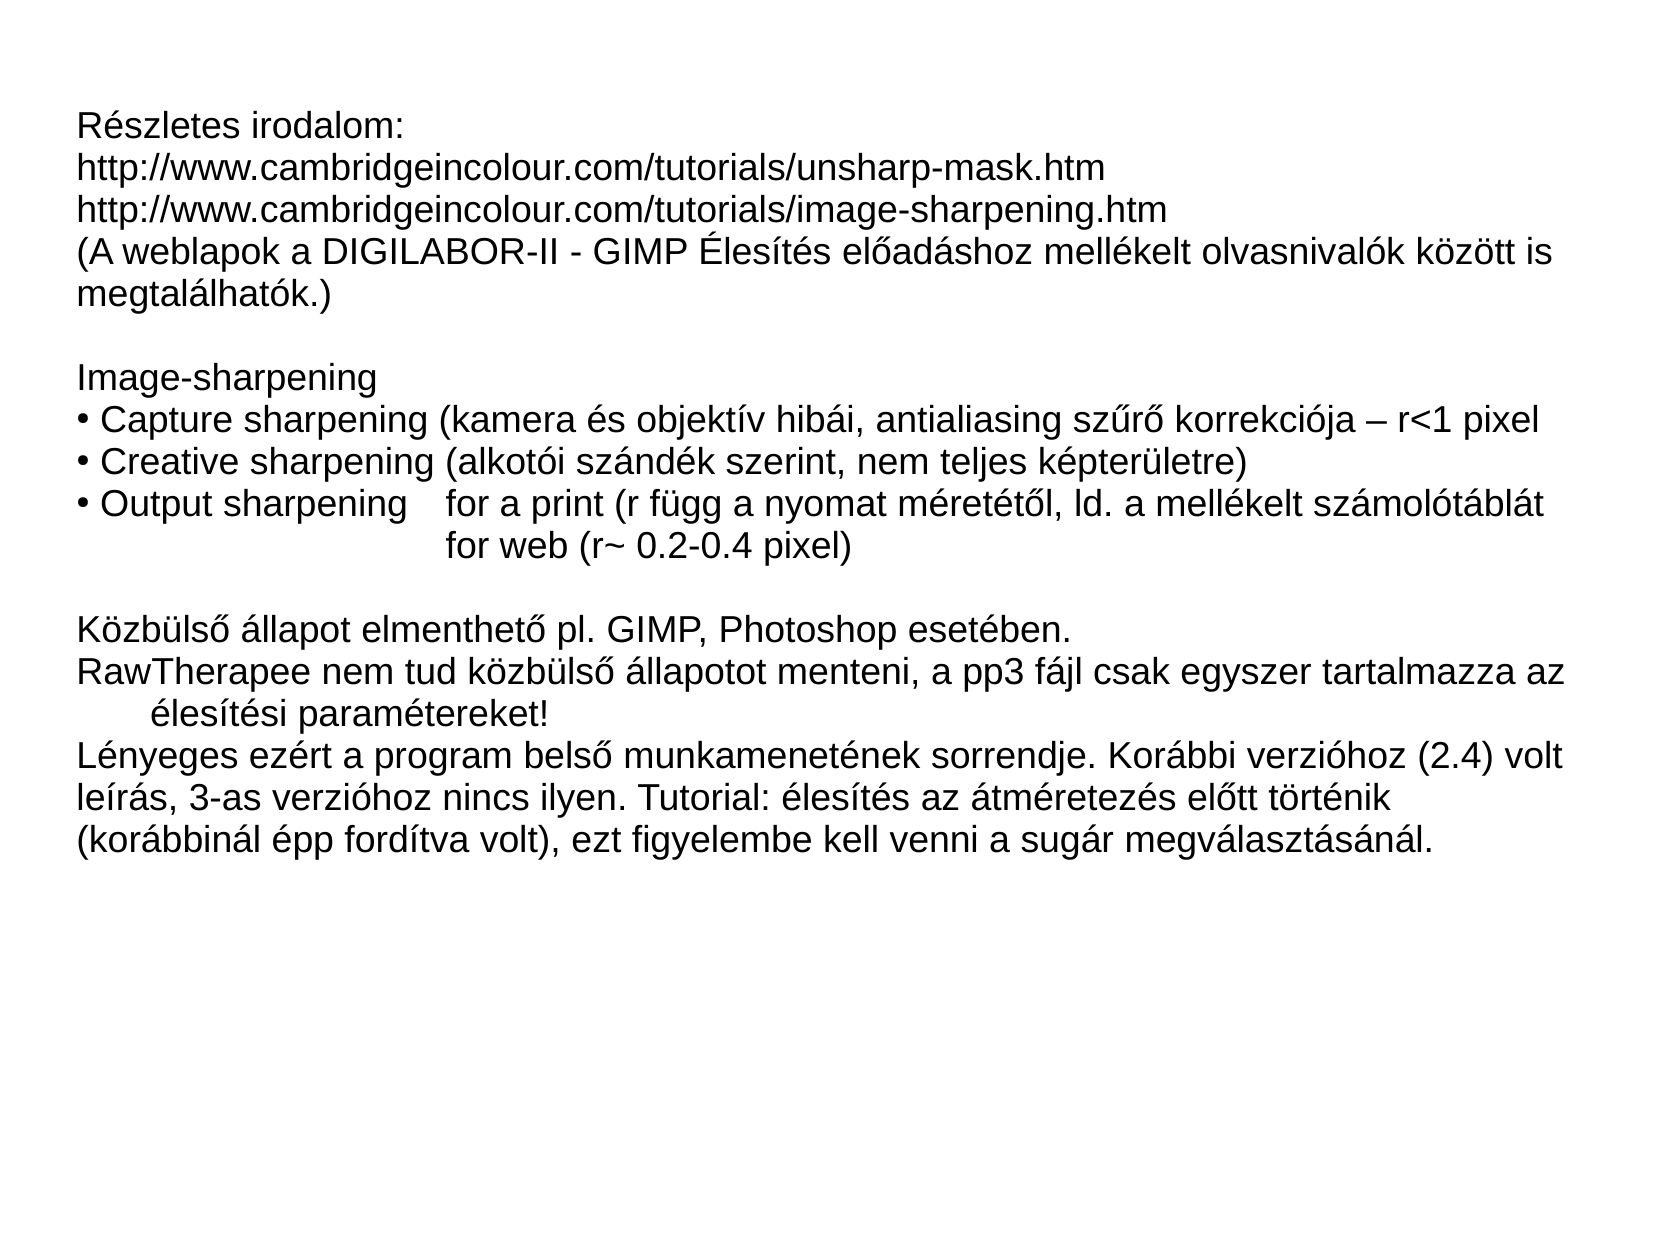

Részletes irodalom:
http://www.cambridgeincolour.com/tutorials/unsharp-mask.htm
http://www.cambridgeincolour.com/tutorials/image-sharpening.htm
(A weblapok a DIGILABOR-II - GIMP Élesítés előadáshoz mellékelt olvasnivalók között is megtalálhatók.)
Image-sharpening
 Capture sharpening (kamera és objektív hibái, antialiasing szűrő korrekciója – r<1 pixel
 Creative sharpening (alkotói szándék szerint, nem teljes képterületre)
 Output sharpening 	for a print (r függ a nyomat méretétől, ld. a mellékelt számolótáblát
					for web (r~ 0.2-0.4 pixel)
Közbülső állapot elmenthető pl. GIMP, Photoshop esetében.
RawTherapee nem tud közbülső állapotot menteni, a pp3 fájl csak egyszer tartalmazza az 	élesítési paramétereket!
Lényeges ezért a program belső munkamenetének sorrendje. Korábbi verzióhoz (2.4) volt leírás, 3-as verzióhoz nincs ilyen. Tutorial: élesítés az átméretezés előtt történik (korábbinál épp fordítva volt), ezt figyelembe kell venni a sugár megválasztásánál.